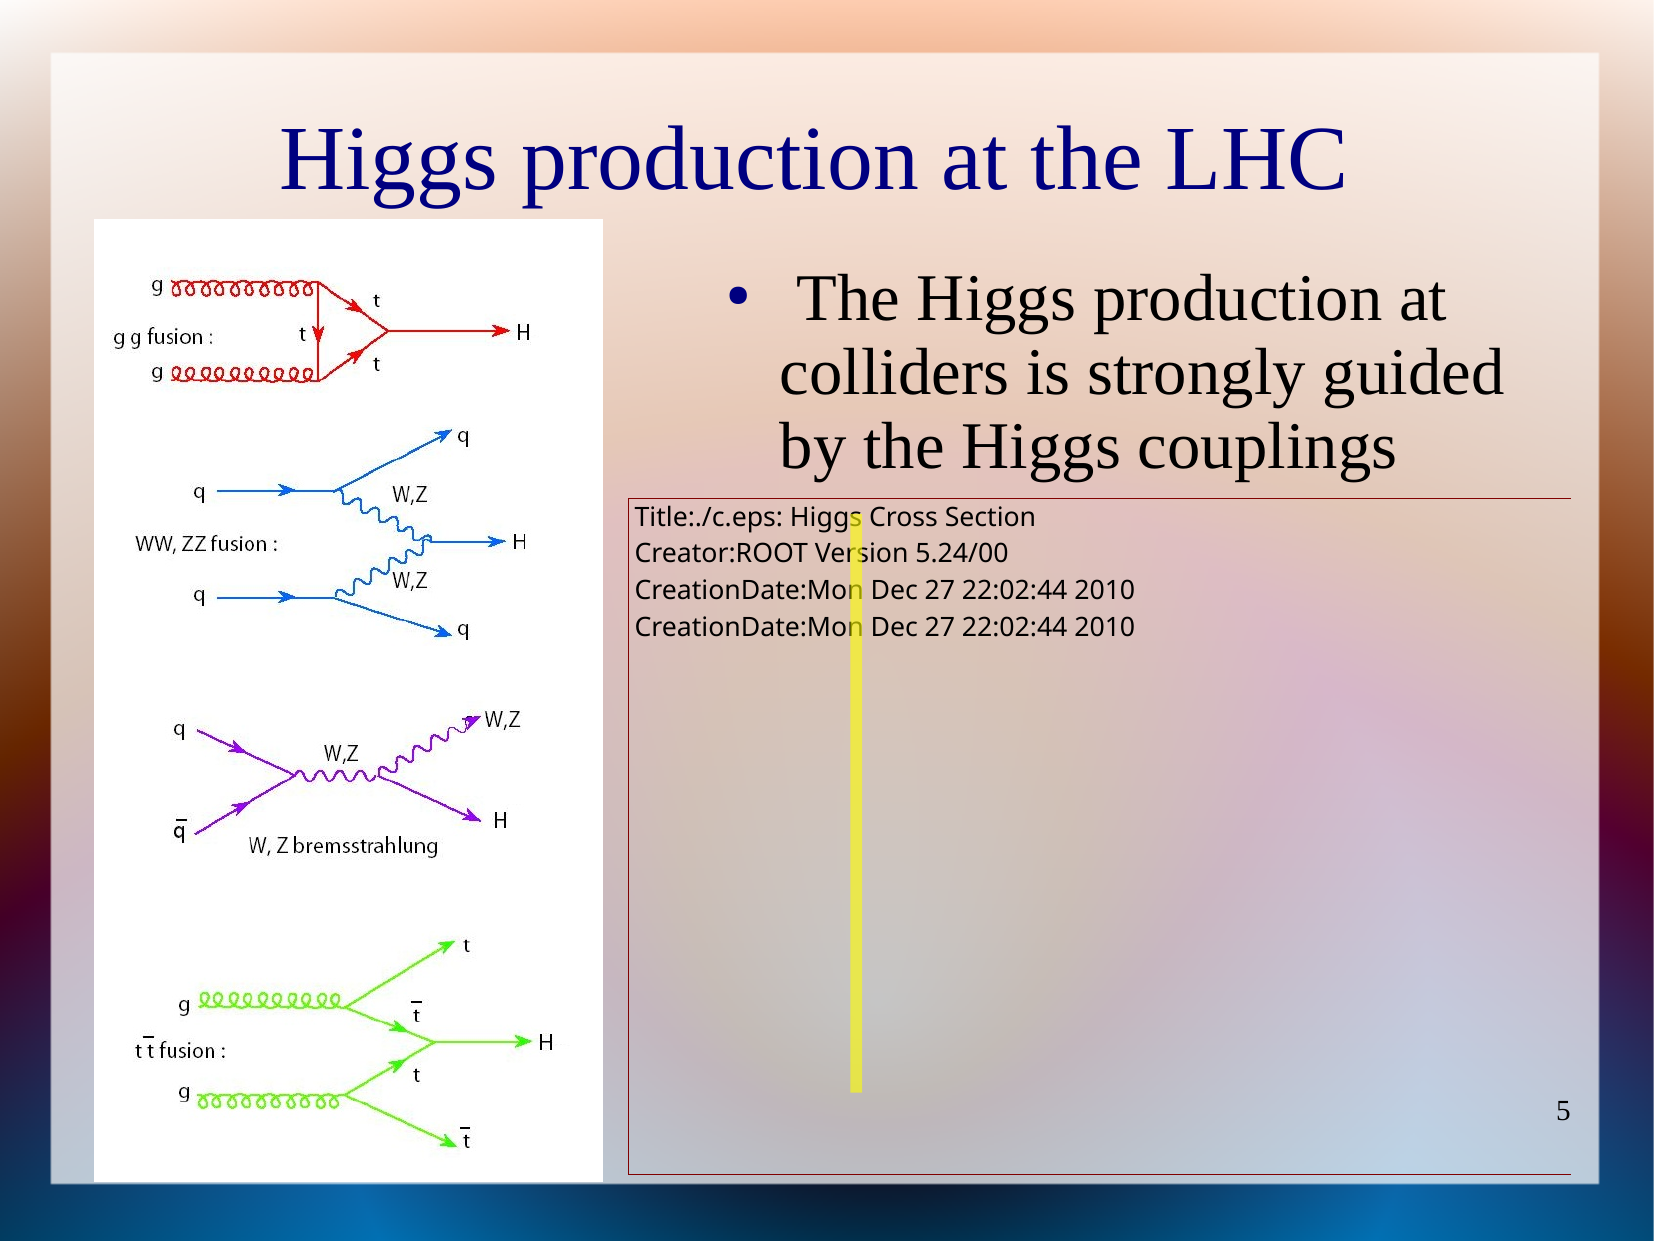

# Higgs production at the LHC
 The Higgs production at colliders is strongly guided by the Higgs couplings
5